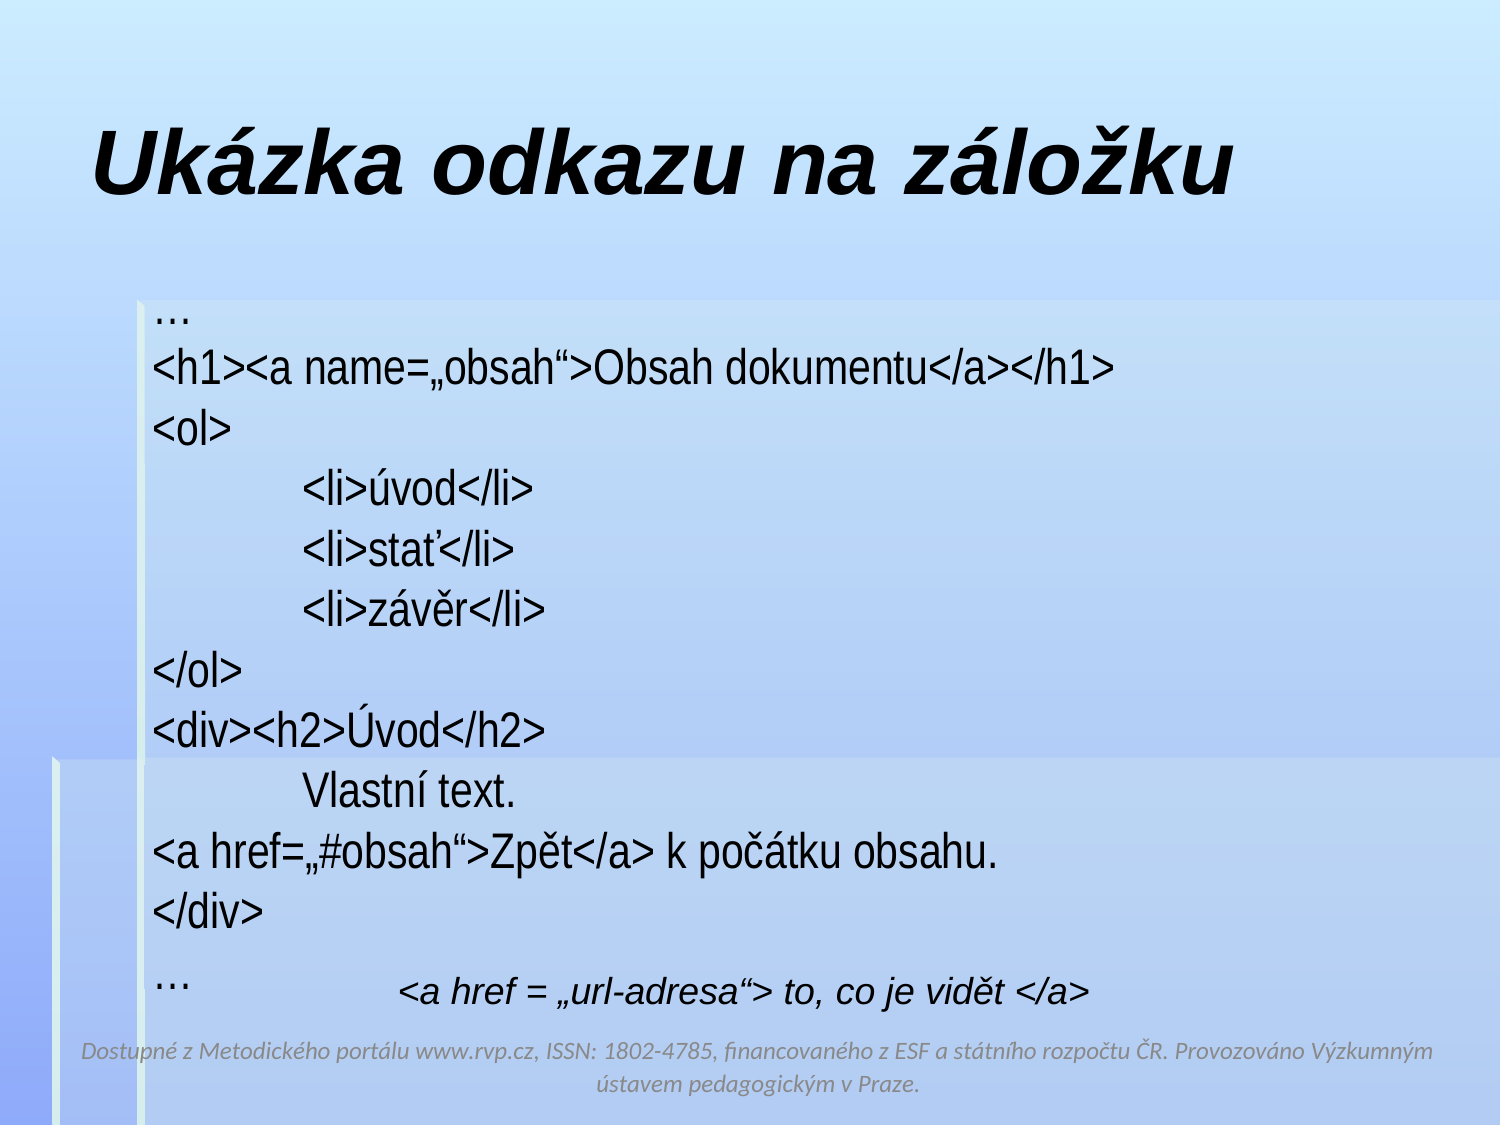

# Ukázka odkazu na záložku
…
<h1><a name=„obsah“>Obsah dokumentu</a></h1>
<ol>
	<li>úvod</li>
	<li>stať</li>
	<li>závěr</li>
</ol>
<div><h2>Úvod</h2>
	Vlastní text.
<a href=„#obsah“>Zpět</a> k počátku obsahu.
</div>
…
<a href = „url-adresa“> to, co je vidět </a>
Dostupné z Metodického portálu www.rvp.cz, ISSN: 1802-4785, financovaného z ESF a státního rozpočtu ČR. Provozováno Výzkumným ústavem pedagogickým v Praze.